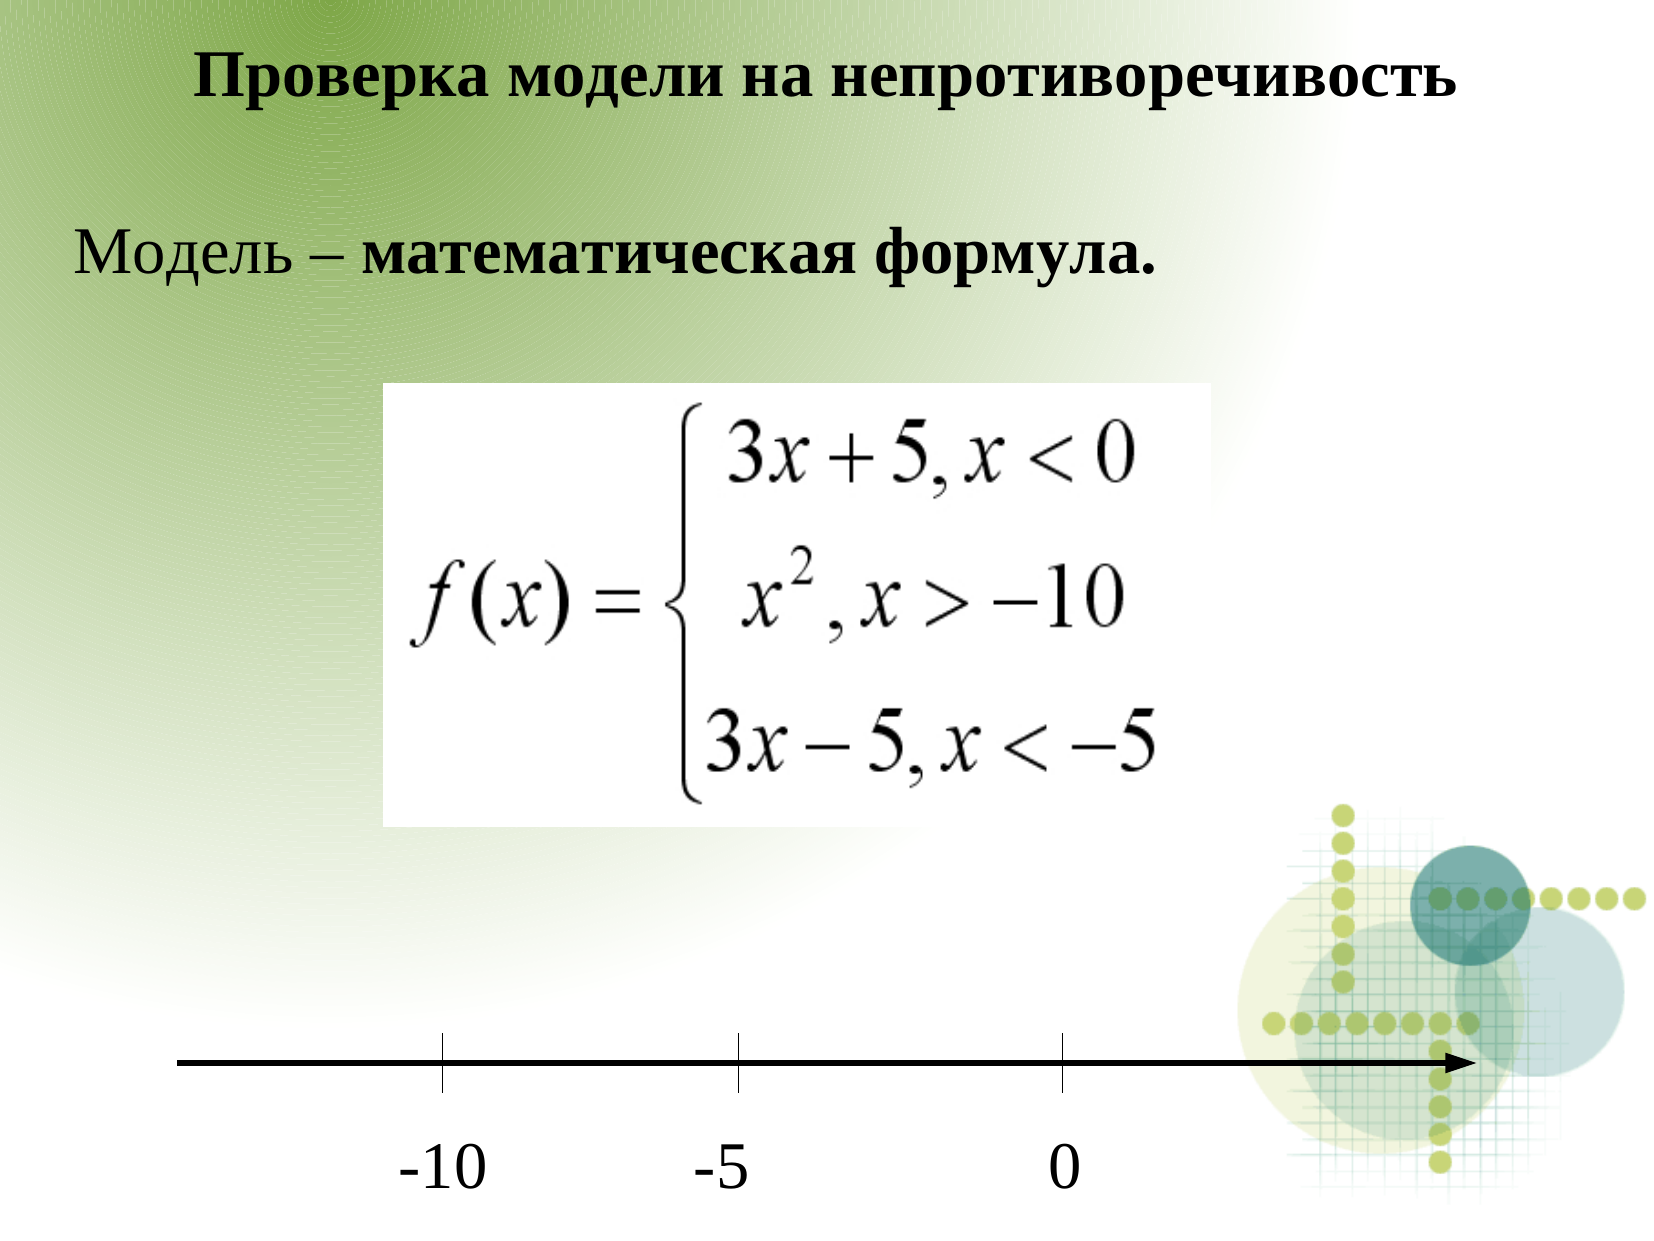

Проверка модели на непротиворечивость
Модель – математическая формула.
-10
-5
0